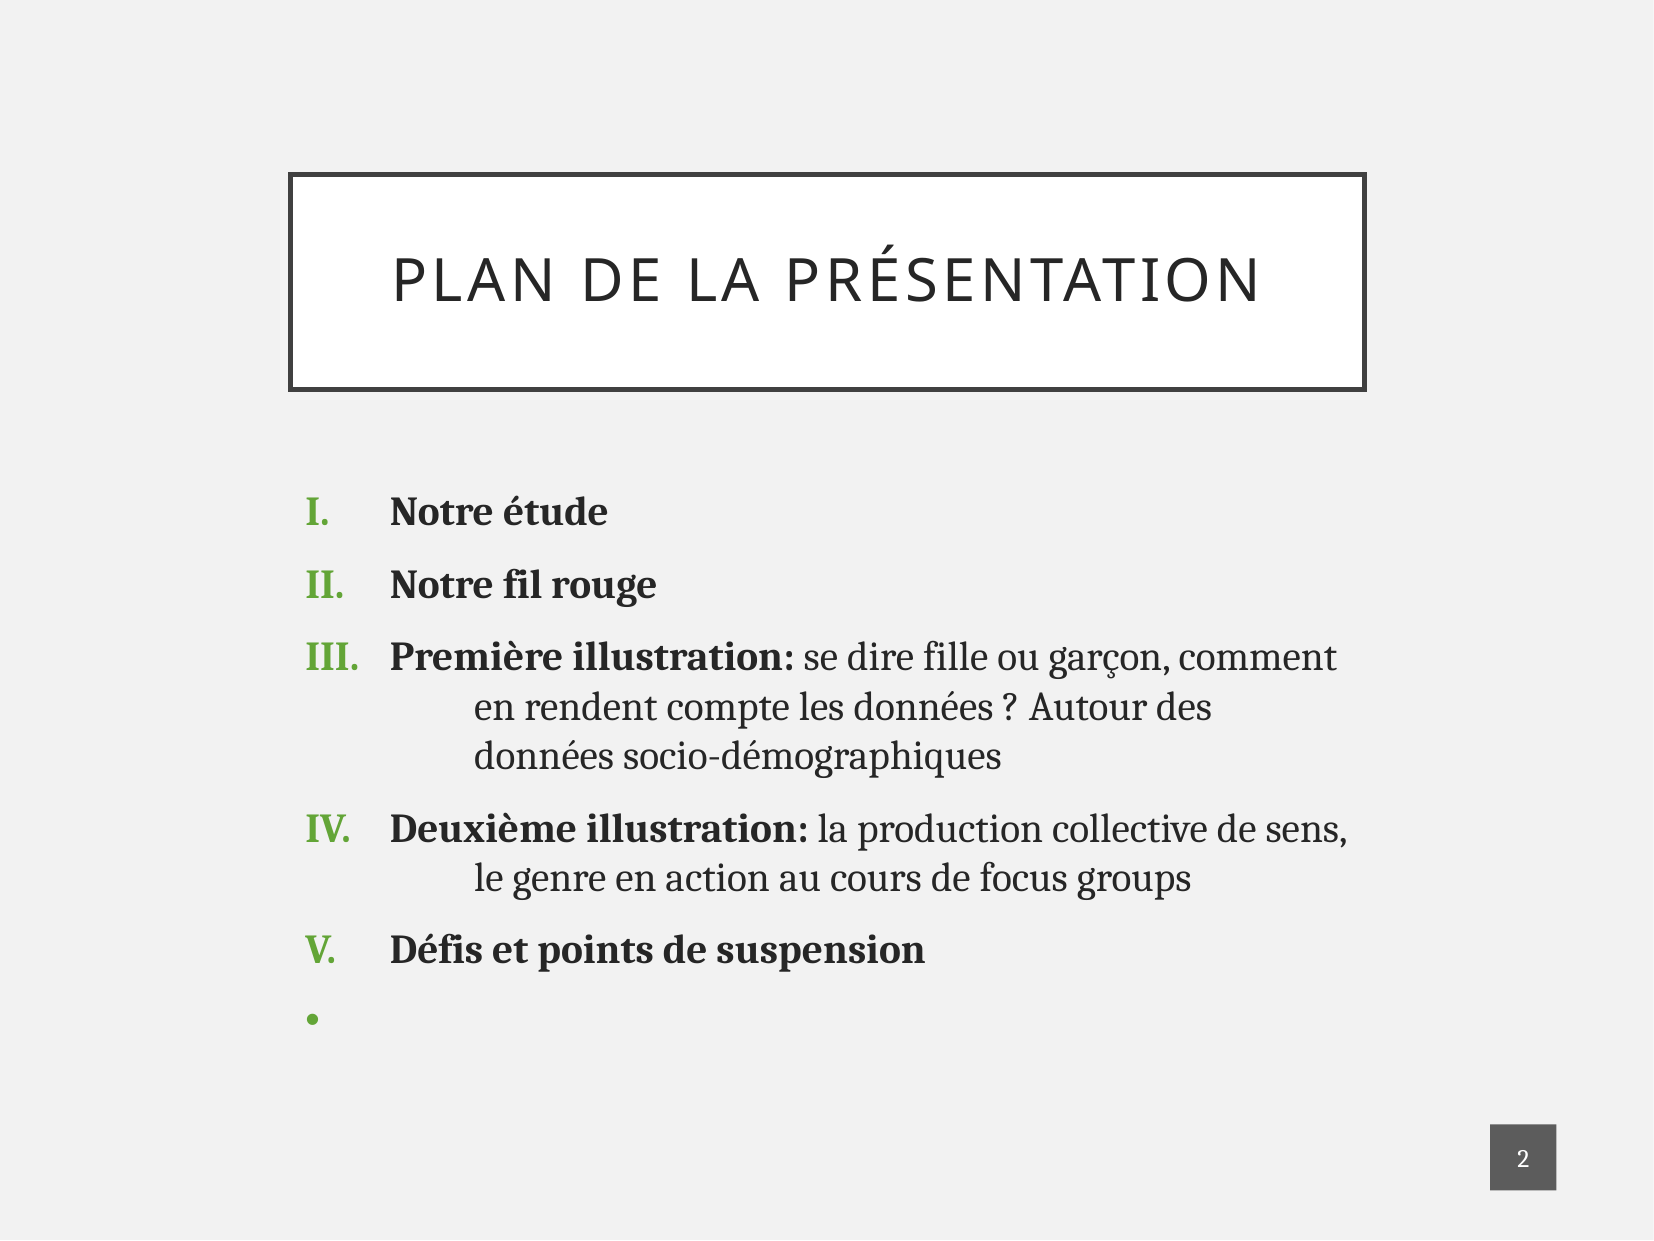

# Plan de la présentation
Notre étude
Notre fil rouge
Première illustration: se dire fille ou garçon, comment en rendent compte les données ? Autour des données socio-démographiques
Deuxième illustration: la production collective de sens, le genre en action au cours de focus groups
Défis et points de suspension